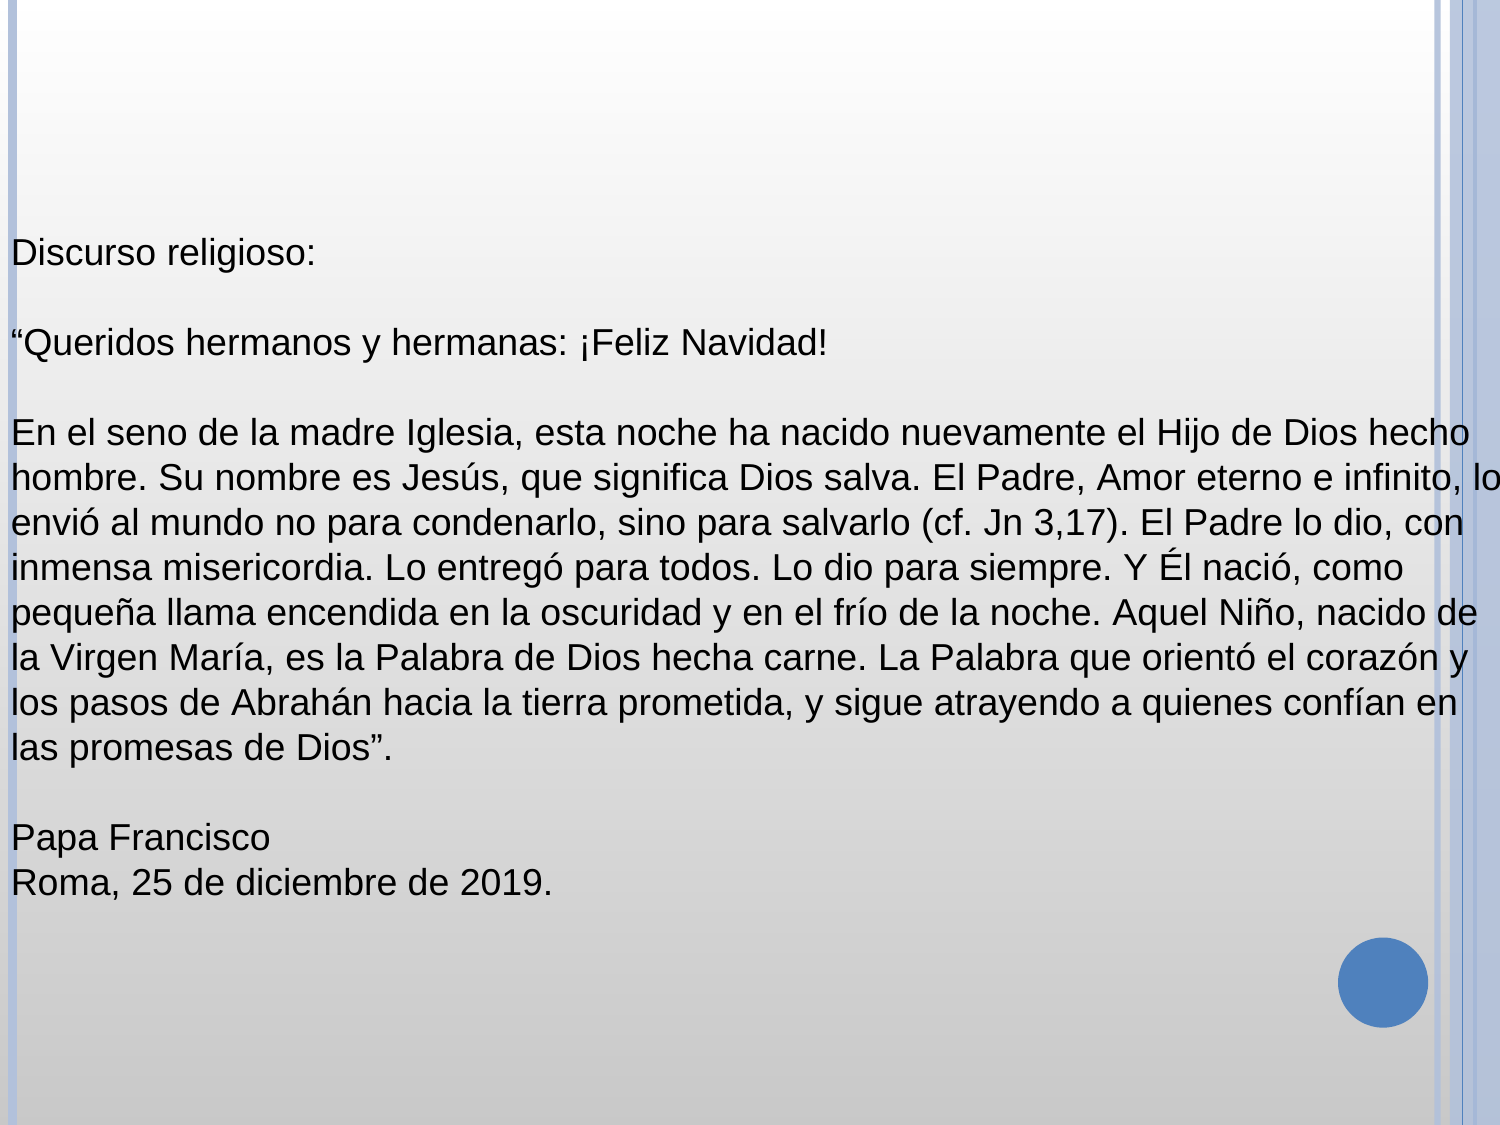

Discurso religioso:
“Queridos hermanos y hermanas: ¡Feliz Navidad!
En el seno de la madre Iglesia, esta noche ha nacido nuevamente el Hijo de Dios hecho hombre. Su nombre es Jesús, que significa Dios salva. El Padre, Amor eterno e infinito, lo envió al mundo no para condenarlo, sino para salvarlo (cf. Jn 3,17). El Padre lo dio, con inmensa misericordia. Lo entregó para todos. Lo dio para siempre. Y Él nació, como pequeña llama encendida en la oscuridad y en el frío de la noche. Aquel Niño, nacido de la Virgen María, es la Palabra de Dios hecha carne. La Palabra que orientó el corazón y los pasos de Abrahán hacia la tierra prometida, y sigue atrayendo a quienes confían en las promesas de Dios”.
Papa Francisco
Roma, 25 de diciembre de 2019.